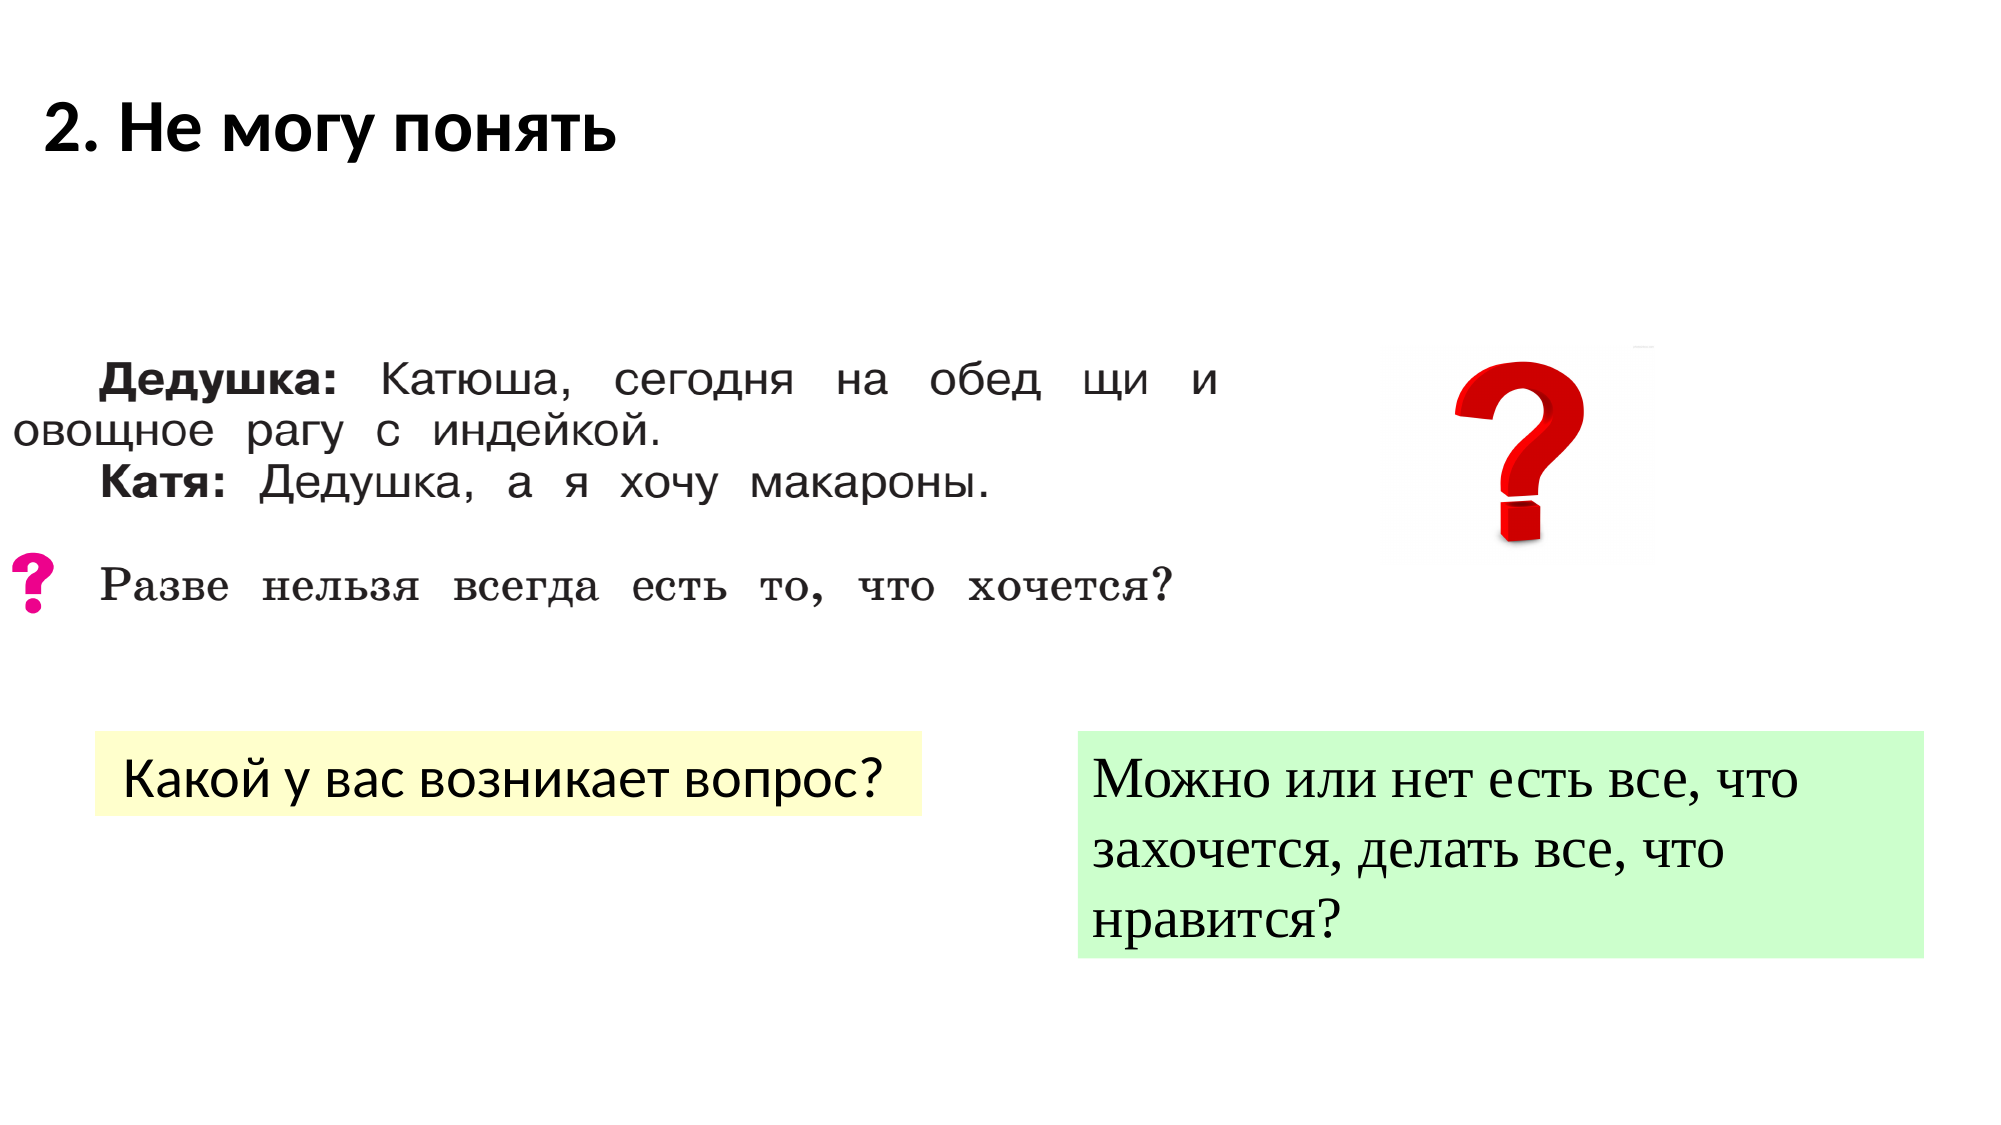

# 2. Не могу понять
 Какой у вас возникает вопрос?
Можно или нет есть все, что захочется, делать все, что нравится?